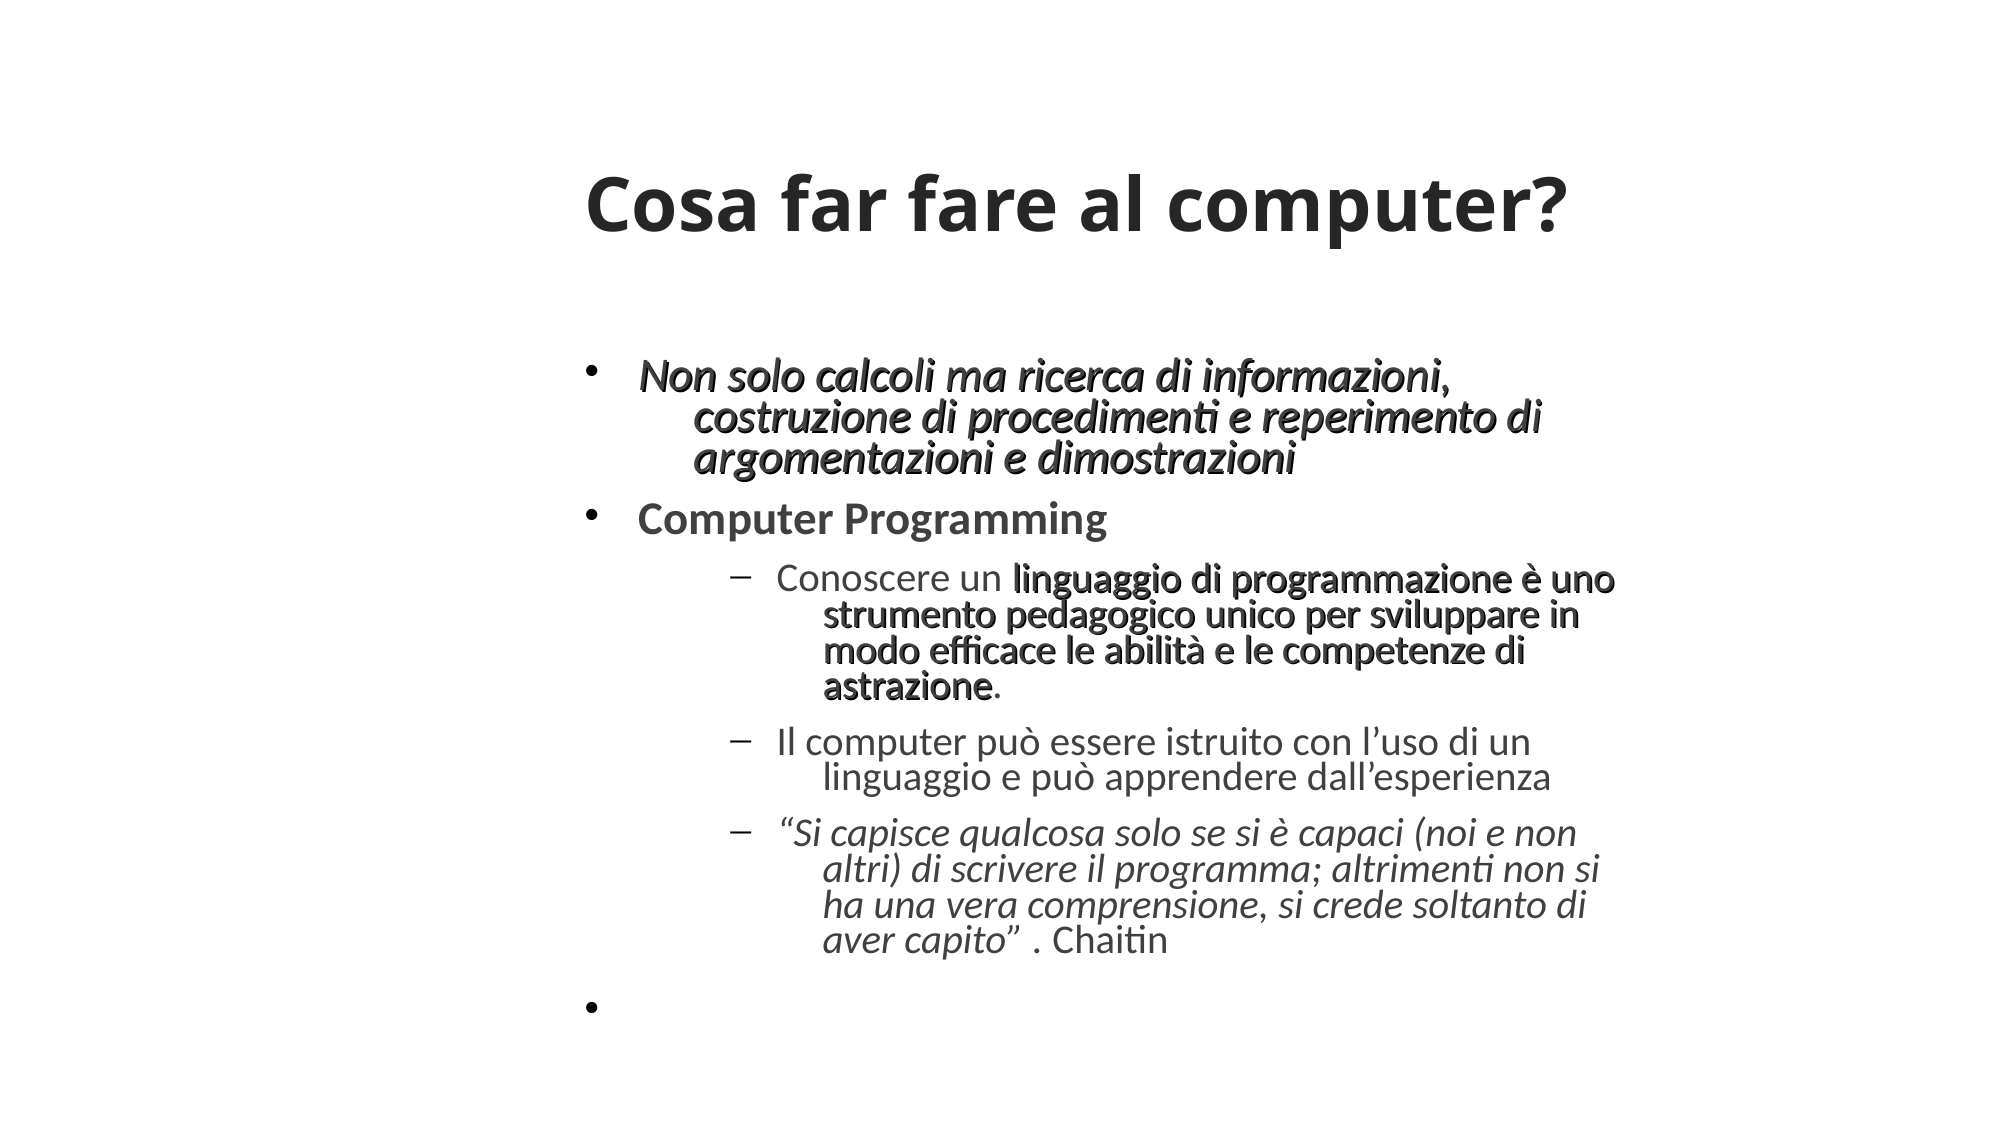

# Cosa far fare al computer?
Non solo calcoli ma ricerca di informazioni, costruzione di procedimenti e reperimento di argomentazioni e dimostrazioni
Computer Programming
Conoscere un linguaggio di programmazione è uno strumento pedagogico unico per sviluppare in modo efficace le abilità e le competenze di astrazione.
Il computer può essere istruito con l’uso di un linguaggio e può apprendere dall’esperienza
“Si capisce qualcosa solo se si è capaci (noi e non altri) di scrivere il programma; altrimenti non si ha una vera comprensione, si crede soltanto di aver capito” . Chaitin